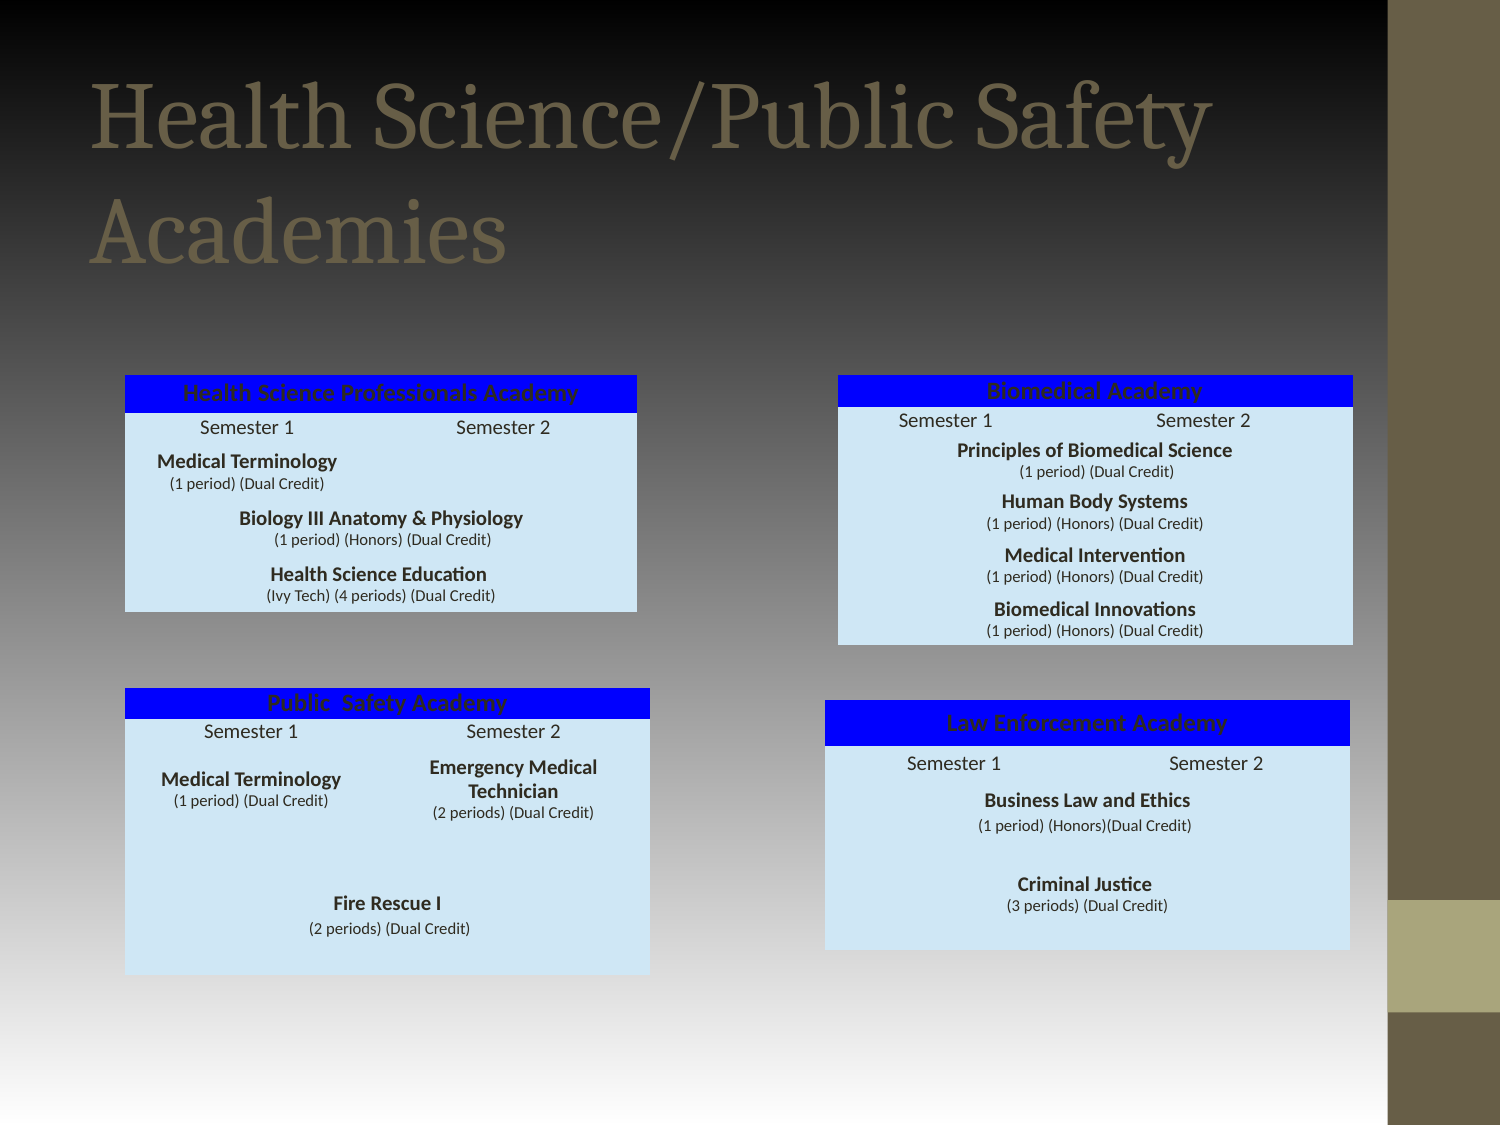

# Health Science/Public Safety Academies
| Health Science Professionals Academy | |
| --- | --- |
| Semester 1 | Semester 2 |
| Medical Terminology (1 period) (Dual Credit) | |
| Biology III Anatomy & Physiology (1 period) (Honors) (Dual Credit) | |
| Health Science Education (Ivy Tech) (4 periods) (Dual Credit) | |
| Biomedical Academy | |
| --- | --- |
| Semester 1 | Semester 2 |
| Principles of Biomedical Science (1 period) (Dual Credit) | |
| Human Body Systems (1 period) (Honors) (Dual Credit) | |
| Medical Intervention (1 period) (Honors) (Dual Credit) | |
| Biomedical Innovations (1 period) (Honors) (Dual Credit) | |
| Public Safety Academy | |
| --- | --- |
| Semester 1 | Semester 2 |
| Medical Terminology (1 period) (Dual Credit) | Emergency Medical Technician (2 periods) (Dual Credit) |
| Fire Rescue I (2 periods) (Dual Credit) | |
| Law Enforcement Academy | |
| --- | --- |
| Semester 1 | Semester 2 |
| Business Law and Ethics (1 period) (Honors)(Dual Credit) | |
| Criminal Justice (3 periods) (Dual Credit) | |